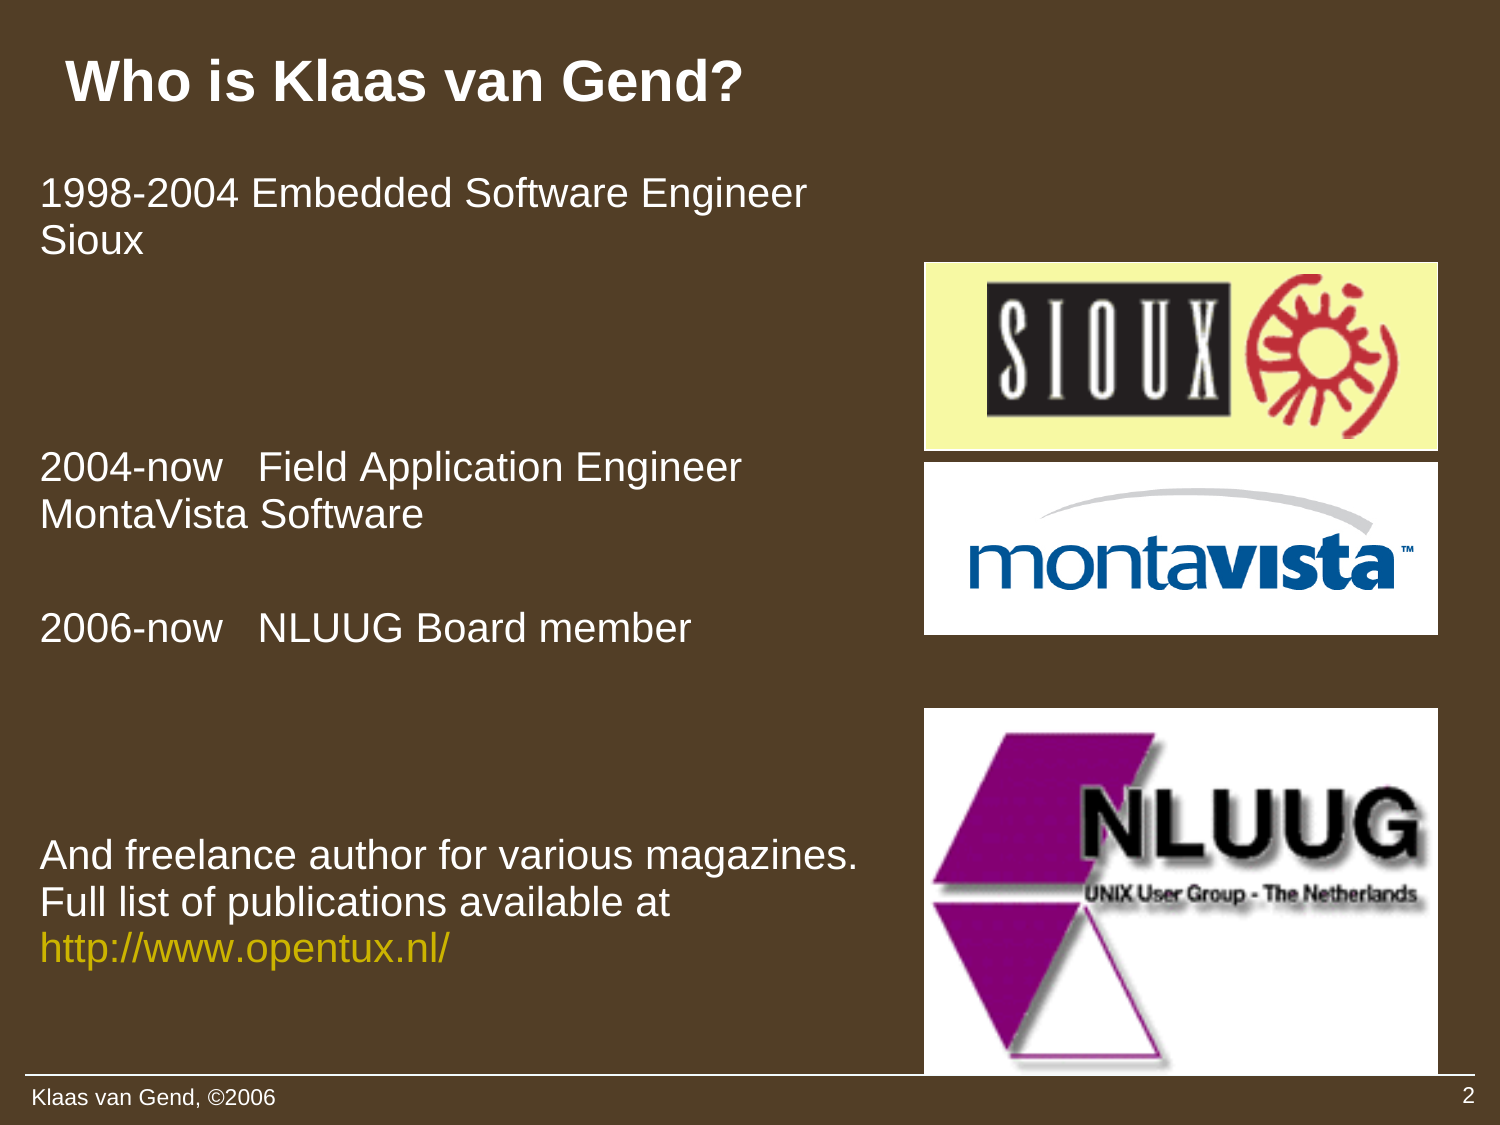

# Who is Klaas van Gend?
1998-2004 Embedded Software Engineer Sioux
2004-now Field Application Engineer MontaVista Software
2006-now NLUUG Board member
And freelance author for various magazines. Full list of publications available at http://www.opentux.nl/
2